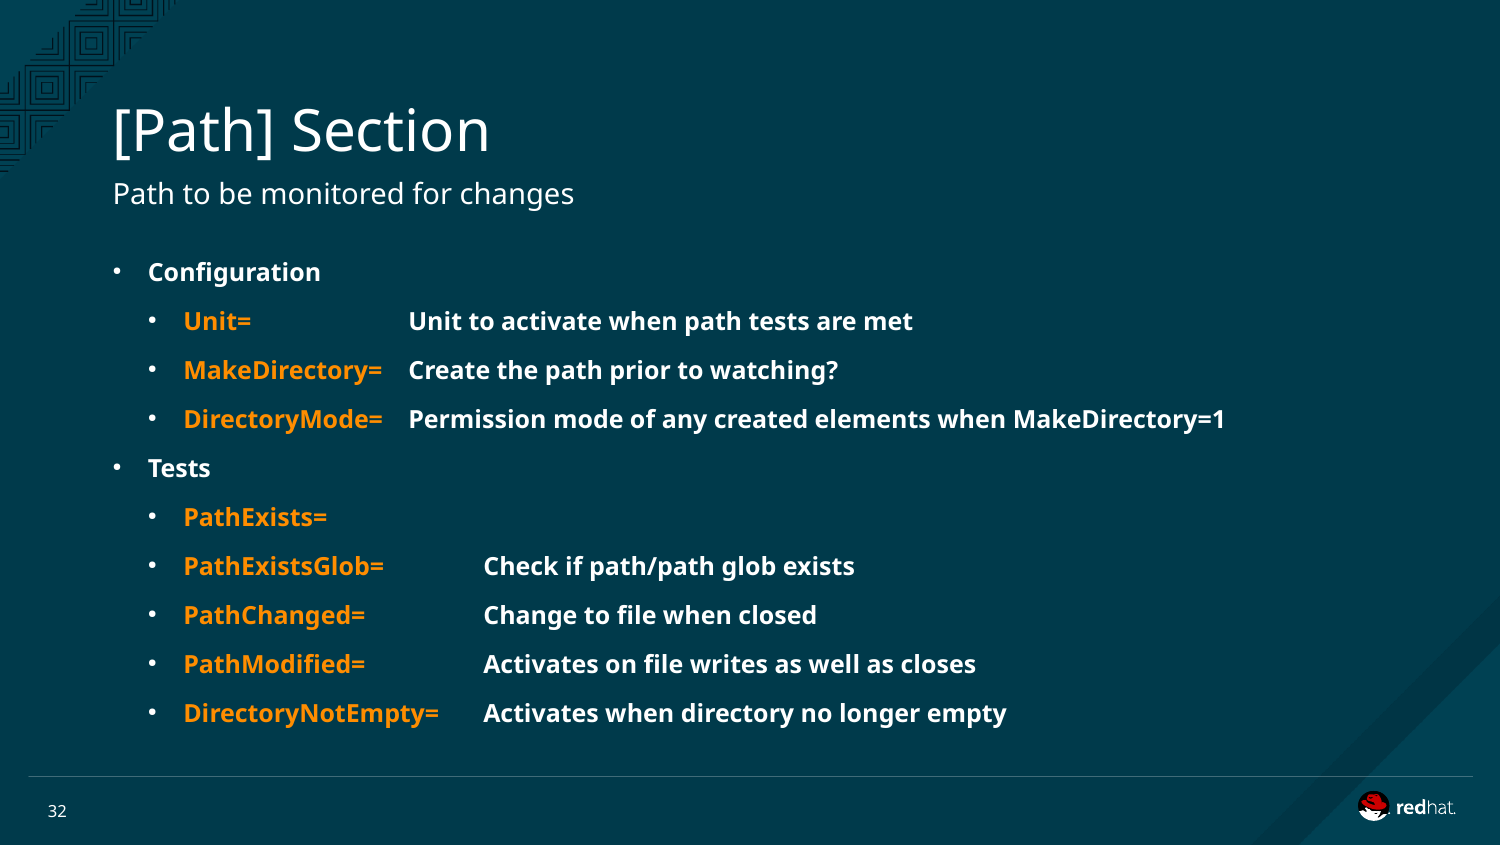

# [Path] Section
Path to be monitored for changes
Configuration
Unit=			Unit to activate when path tests are met
MakeDirectory=	Create the path prior to watching?
DirectoryMode=	Permission mode of any created elements when MakeDirectory=1
Tests
PathExists=
PathExistsGlob=		Check if path/path glob exists
PathChanged=		Change to file when closed
PathModified=		Activates on file writes as well as closes
DirectoryNotEmpty=	Activates when directory no longer empty
32